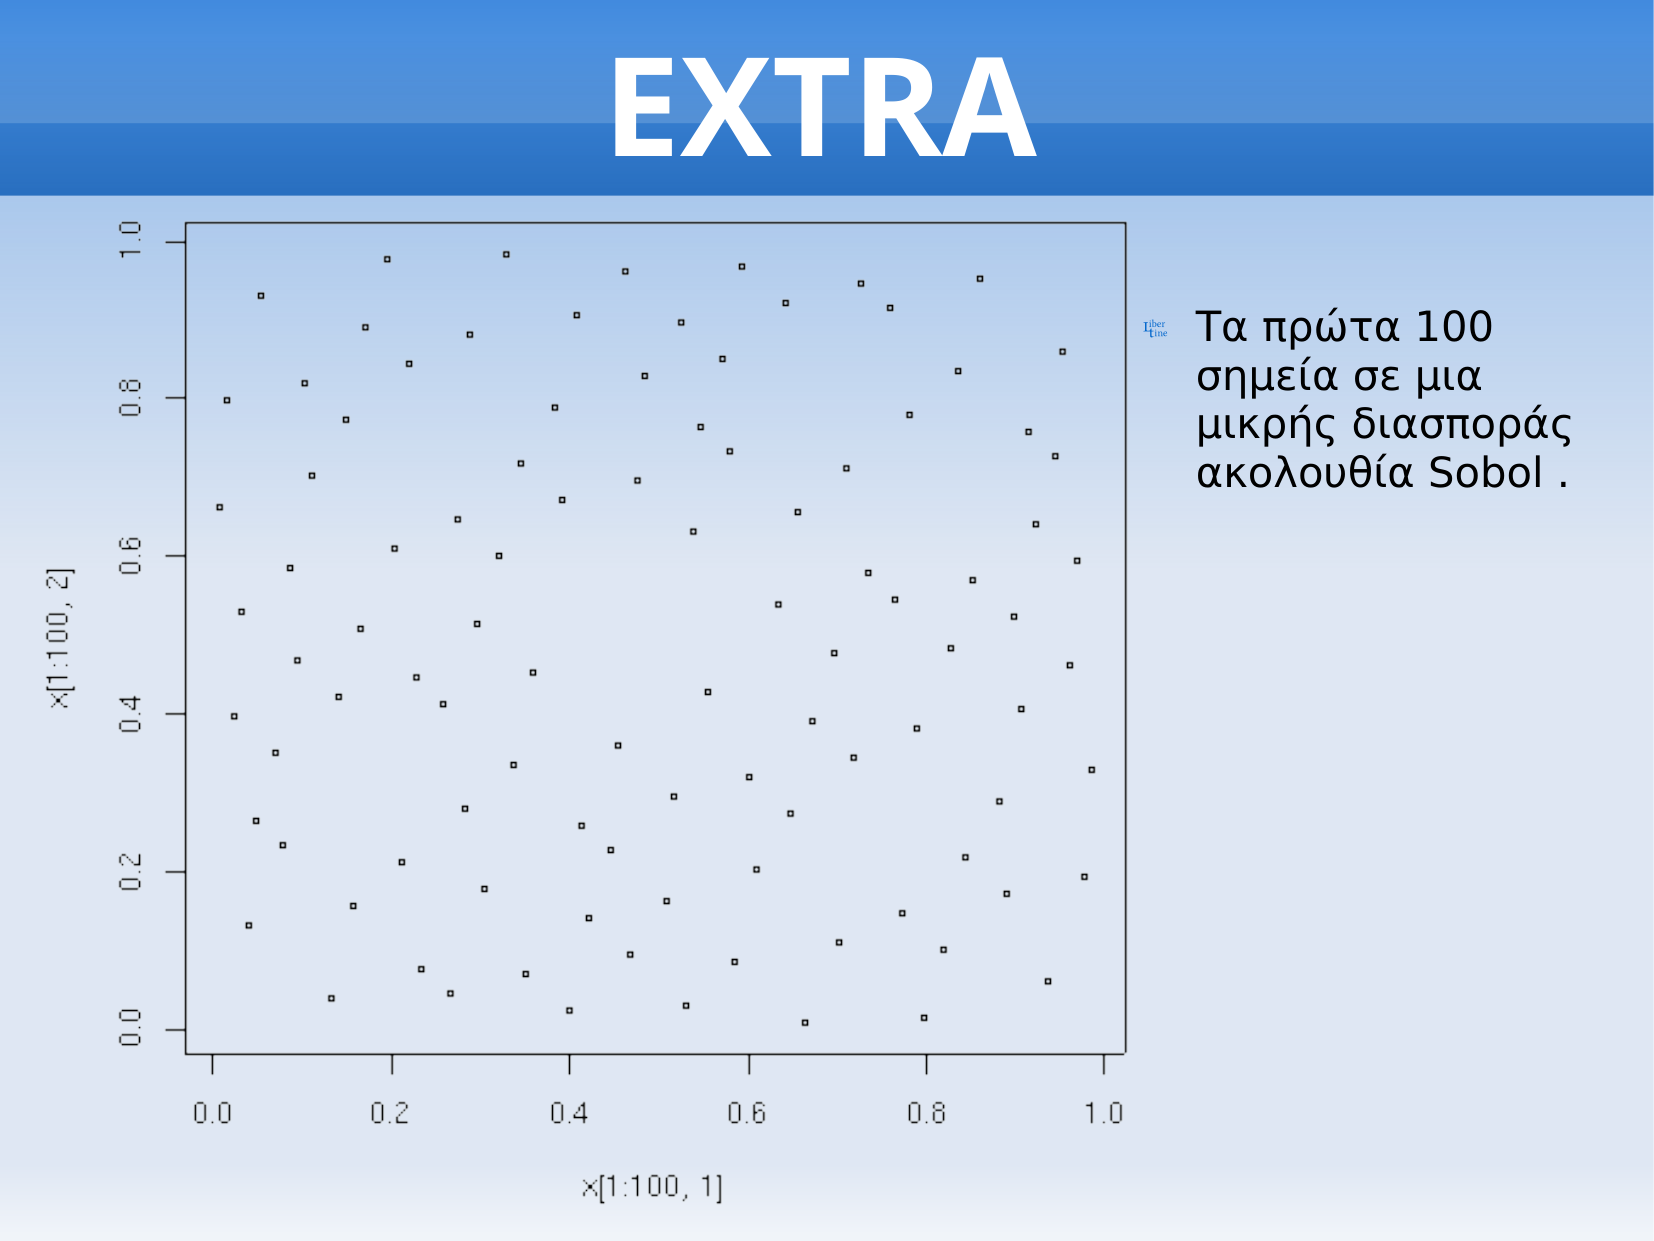

# EXTRA
Τα πρώτα 100 σημεία σε μια μικρής διασποράς ακολουθία Sobol .